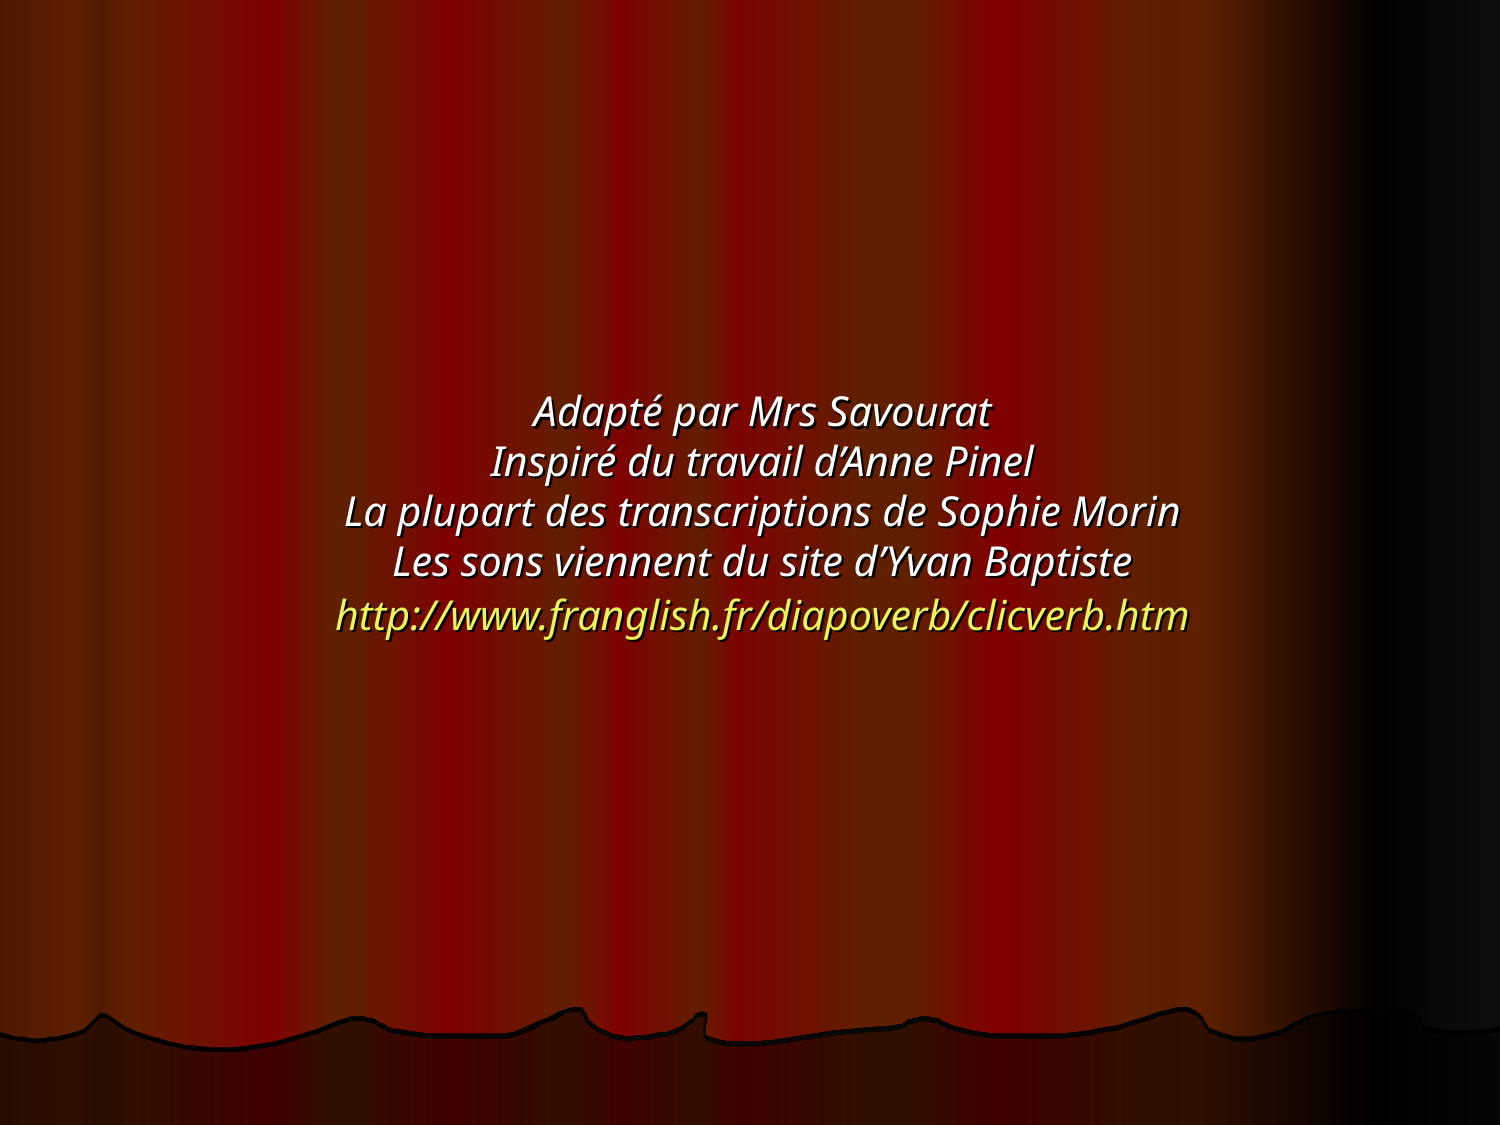

# Adapté par Mrs Savourat
Inspiré du travail d’Anne Pinel
La plupart des transcriptions de Sophie Morin
Les sons viennent du site d’Yvan Baptiste
http://www.franglish.fr/diapoverb/clicverb.htm